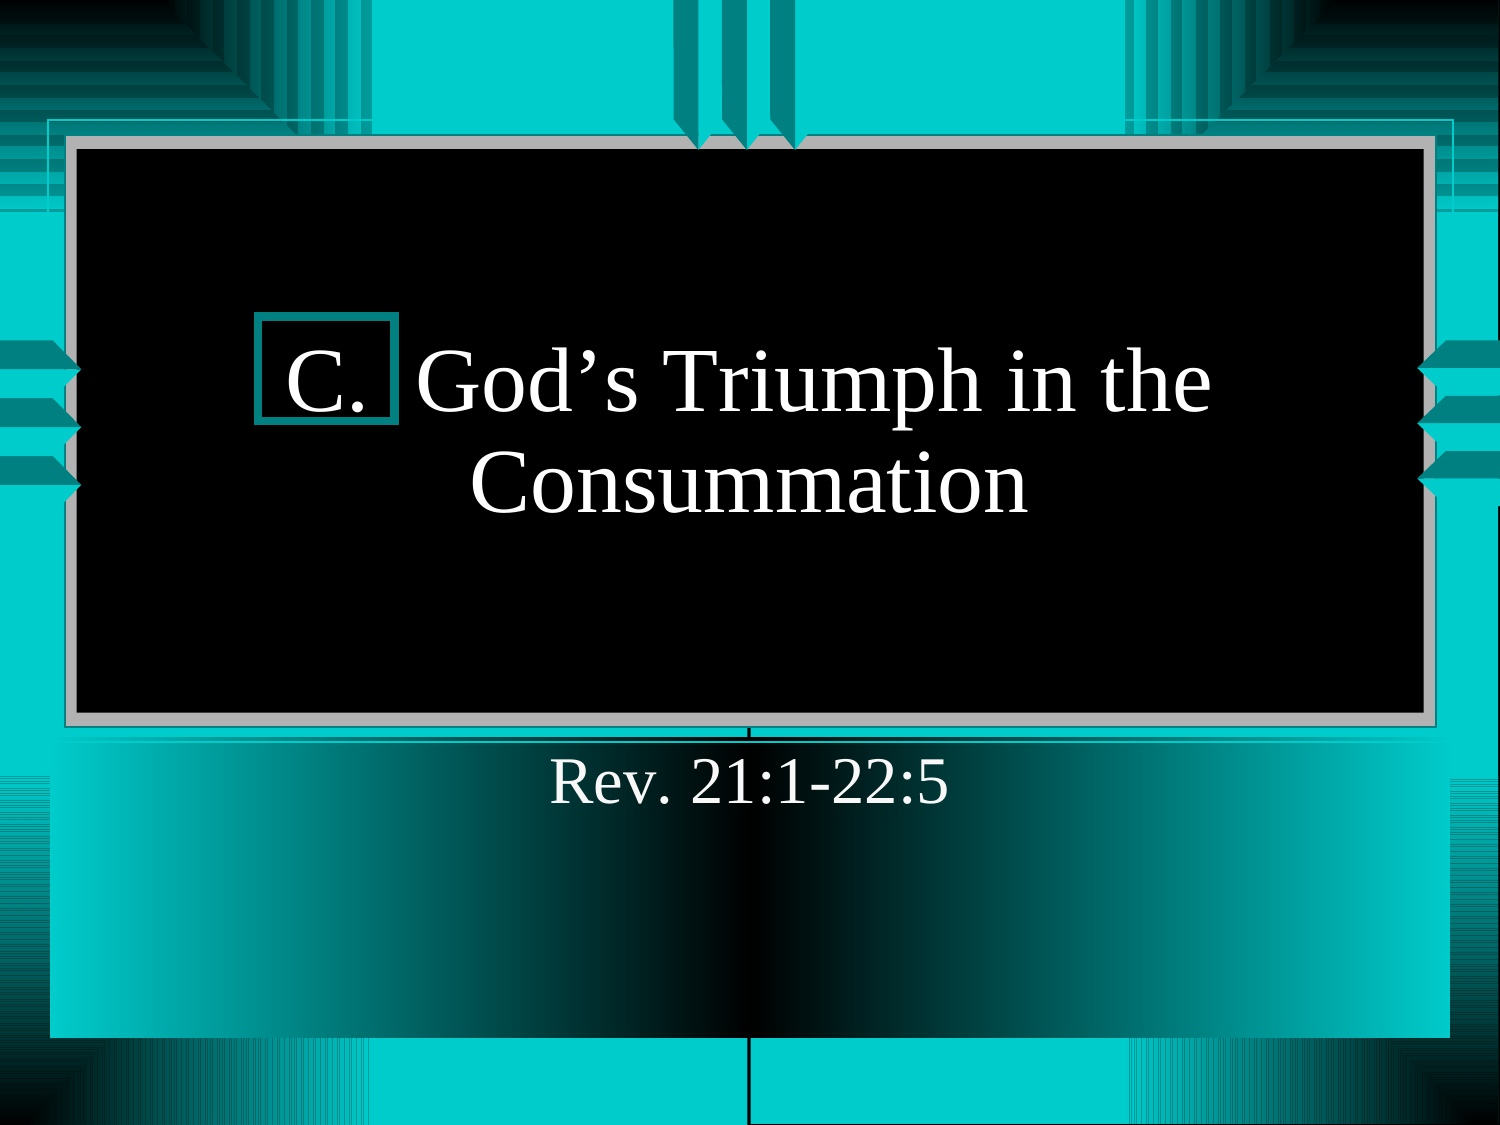

# C. God’s Triumph in the Consummation
Rev. 21:1-22:5